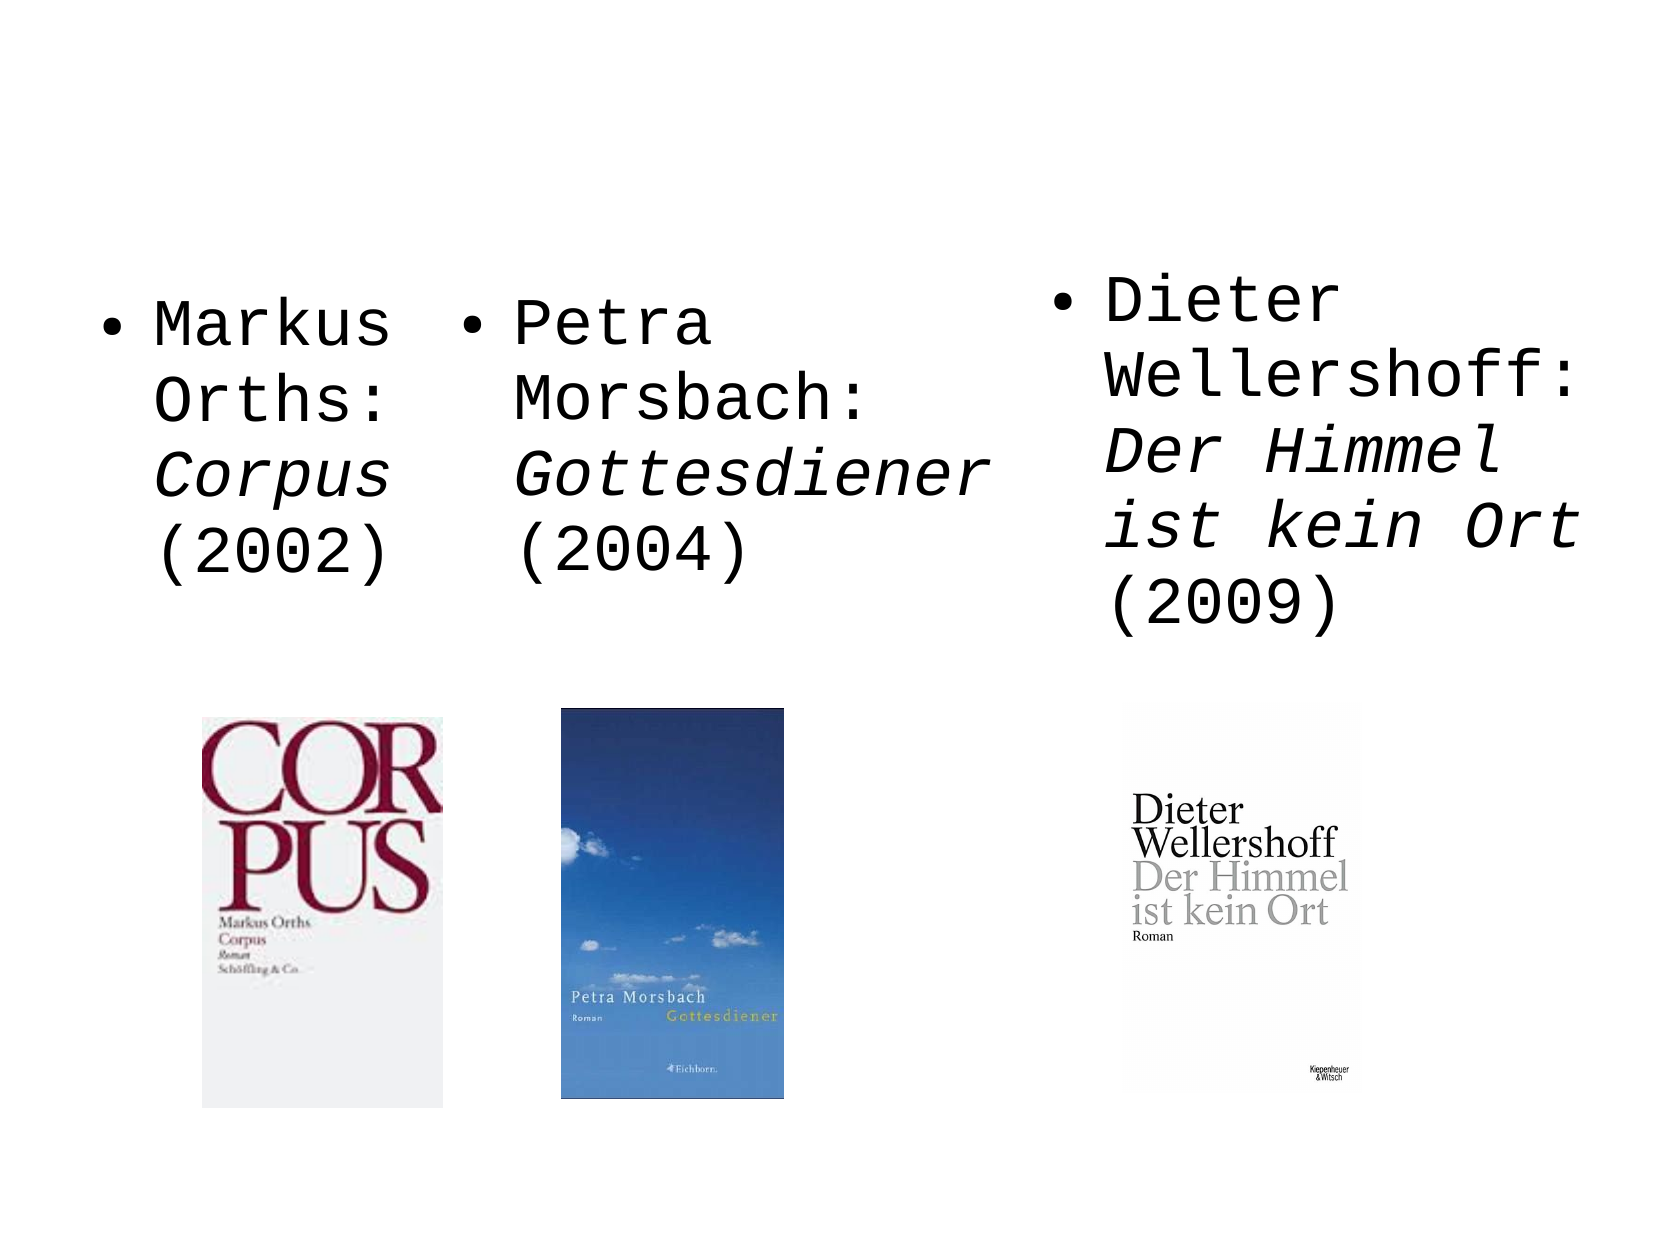

#
Dieter Wellershoff: Der Himmel ist kein Ort (2009)
Petra Morsbach: Gottesdiener (2004)
Markus Orths: Corpus (2002)